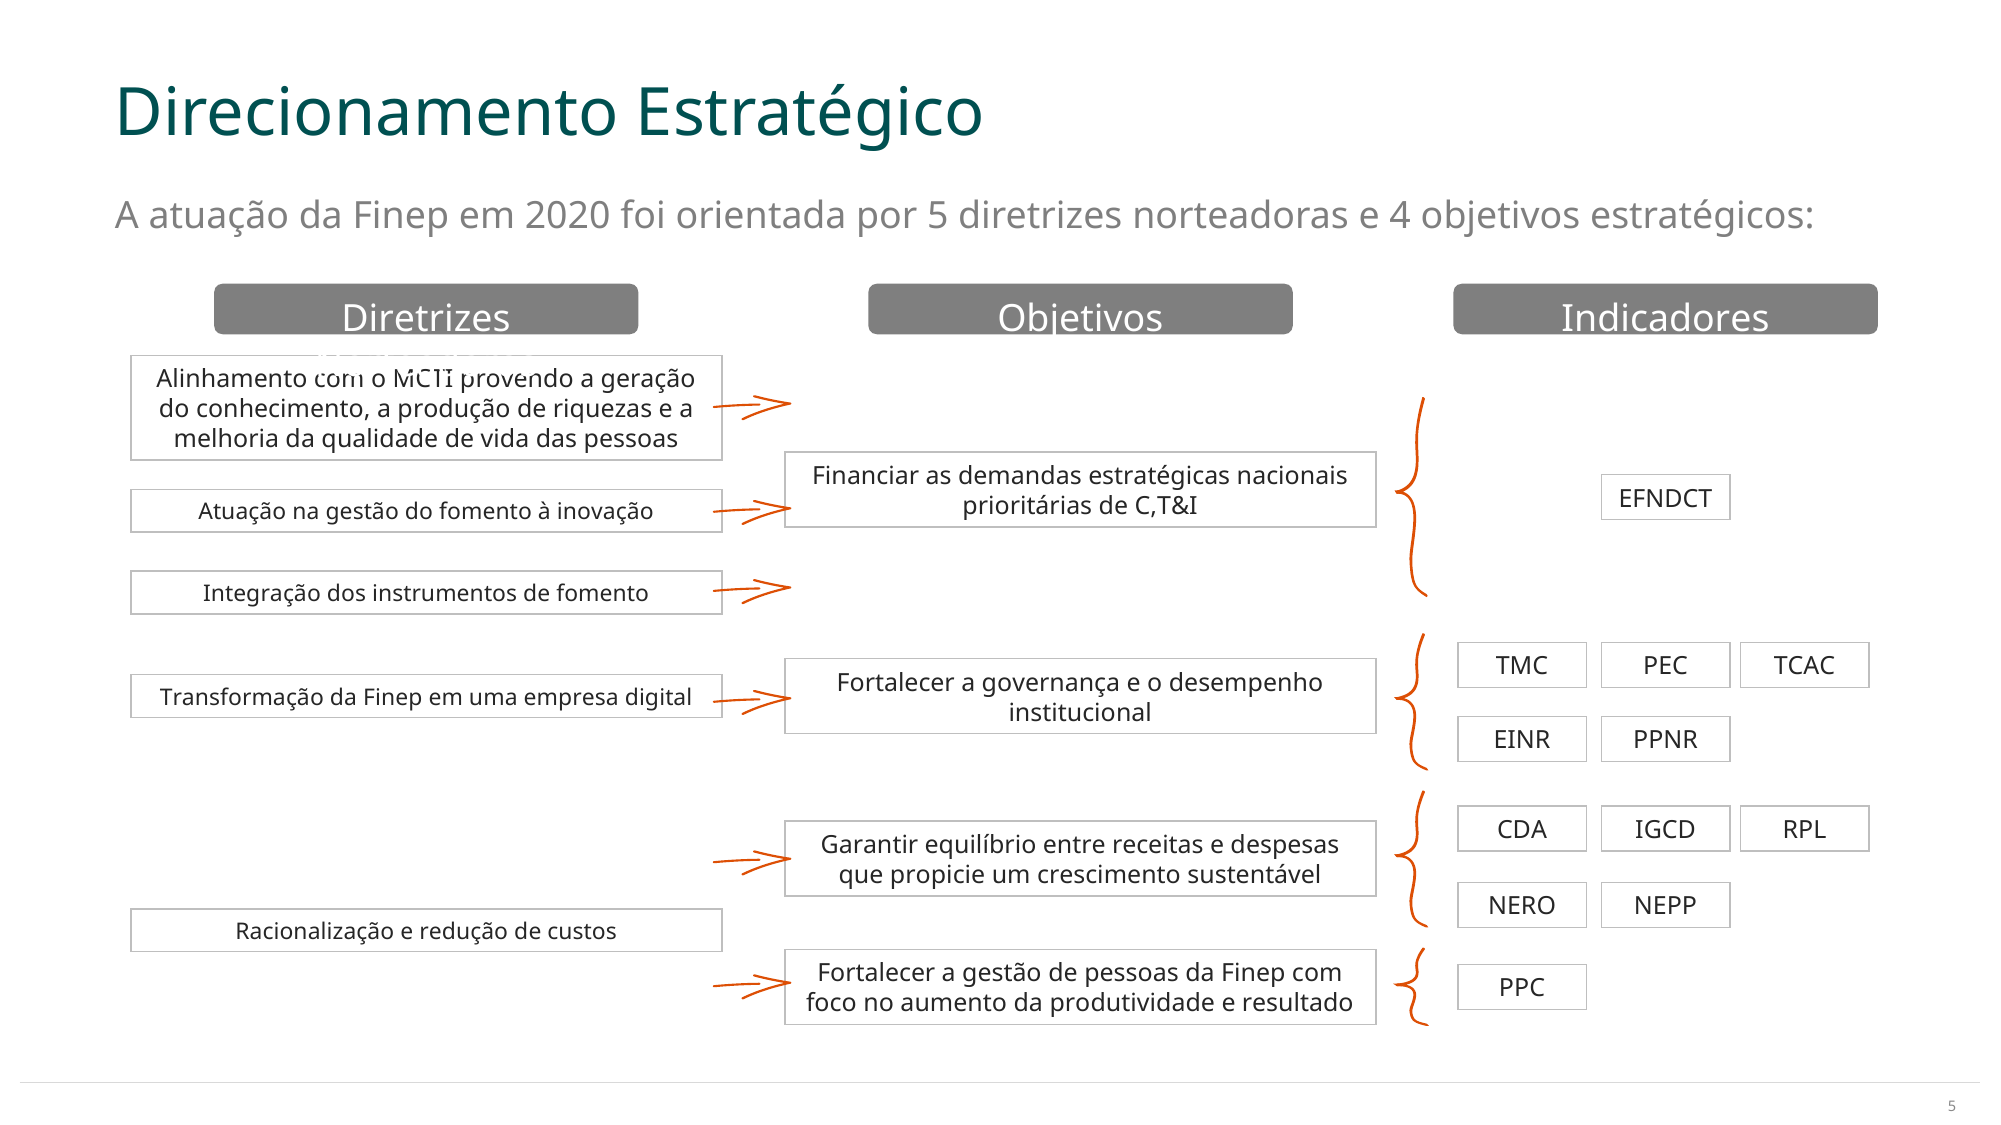

# Direcionamento Estratégico
A atuação da Finep em 2020 foi orientada por 5 diretrizes norteadoras e 4 objetivos estratégicos:
Diretrizes Norteadoras
Objetivos Estratégicos
Indicadores
Alinhamento com o MCTI provendo a geração do conhecimento, a produção de riquezas e a melhoria da qualidade de vida das pessoas
Financiar as demandas estratégicas nacionais prioritárias de C,T&I
EFNDCT
Atuação na gestão do fomento à inovação
Integração dos instrumentos de fomento
TMC
PEC
TCAC
Fortalecer a governança e o desempenho institucional
Transformação da Finep em uma empresa digital
EINR
PPNR
CDA
IGCD
RPL
Garantir equilíbrio entre receitas e despesas que propicie um crescimento sustentável
NERO
NEPP
Racionalização e redução de custos
Fortalecer a gestão de pessoas da Finep com foco no aumento da produtividade e resultado
PPC